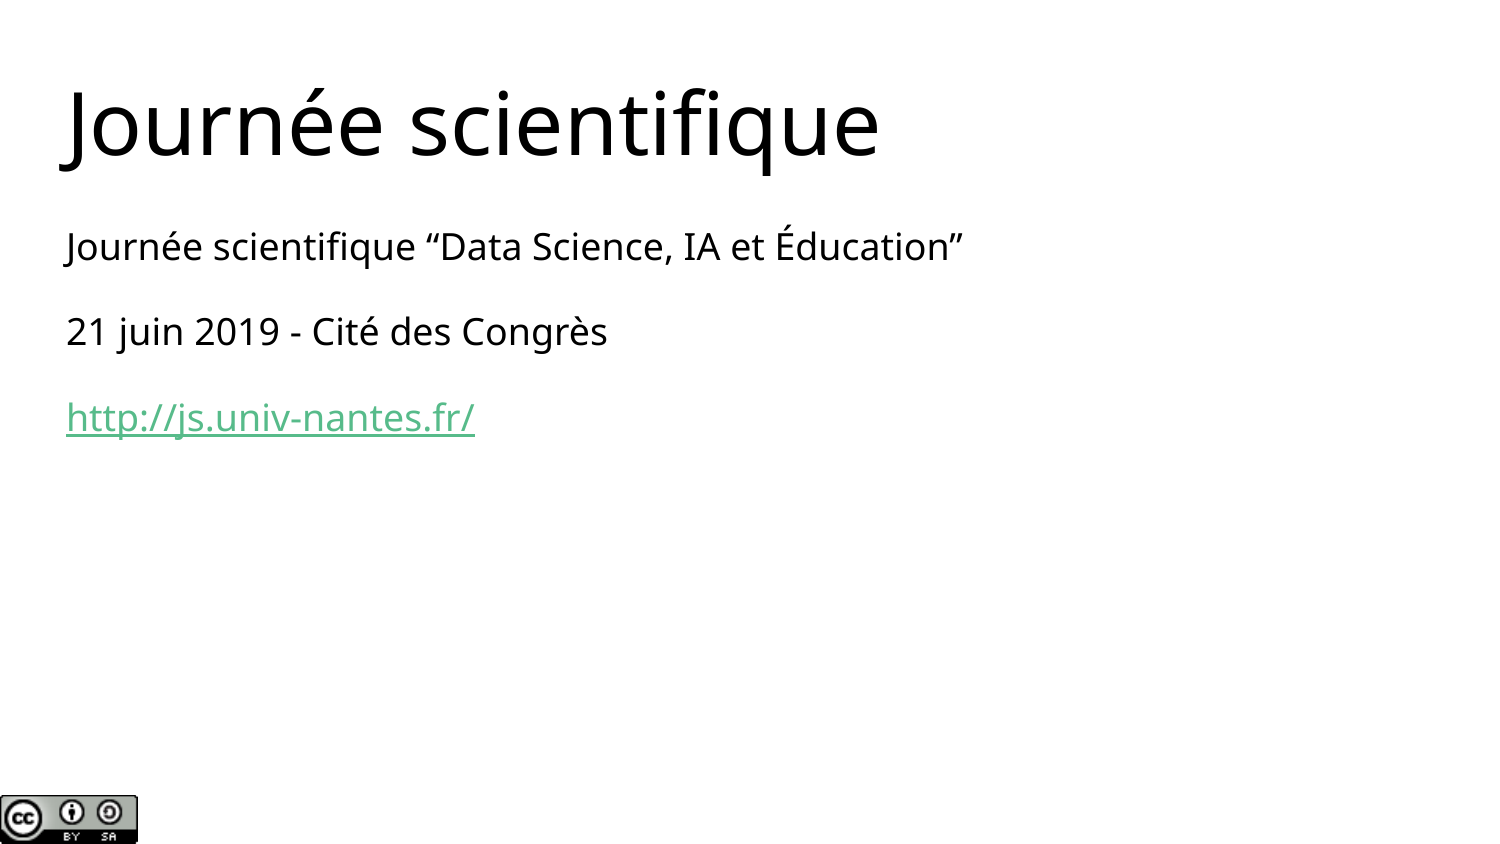

# Journée scientifique
Journée scientifique “Data Science, IA et Éducation”
21 juin 2019 - Cité des Congrès
http://js.univ-nantes.fr/